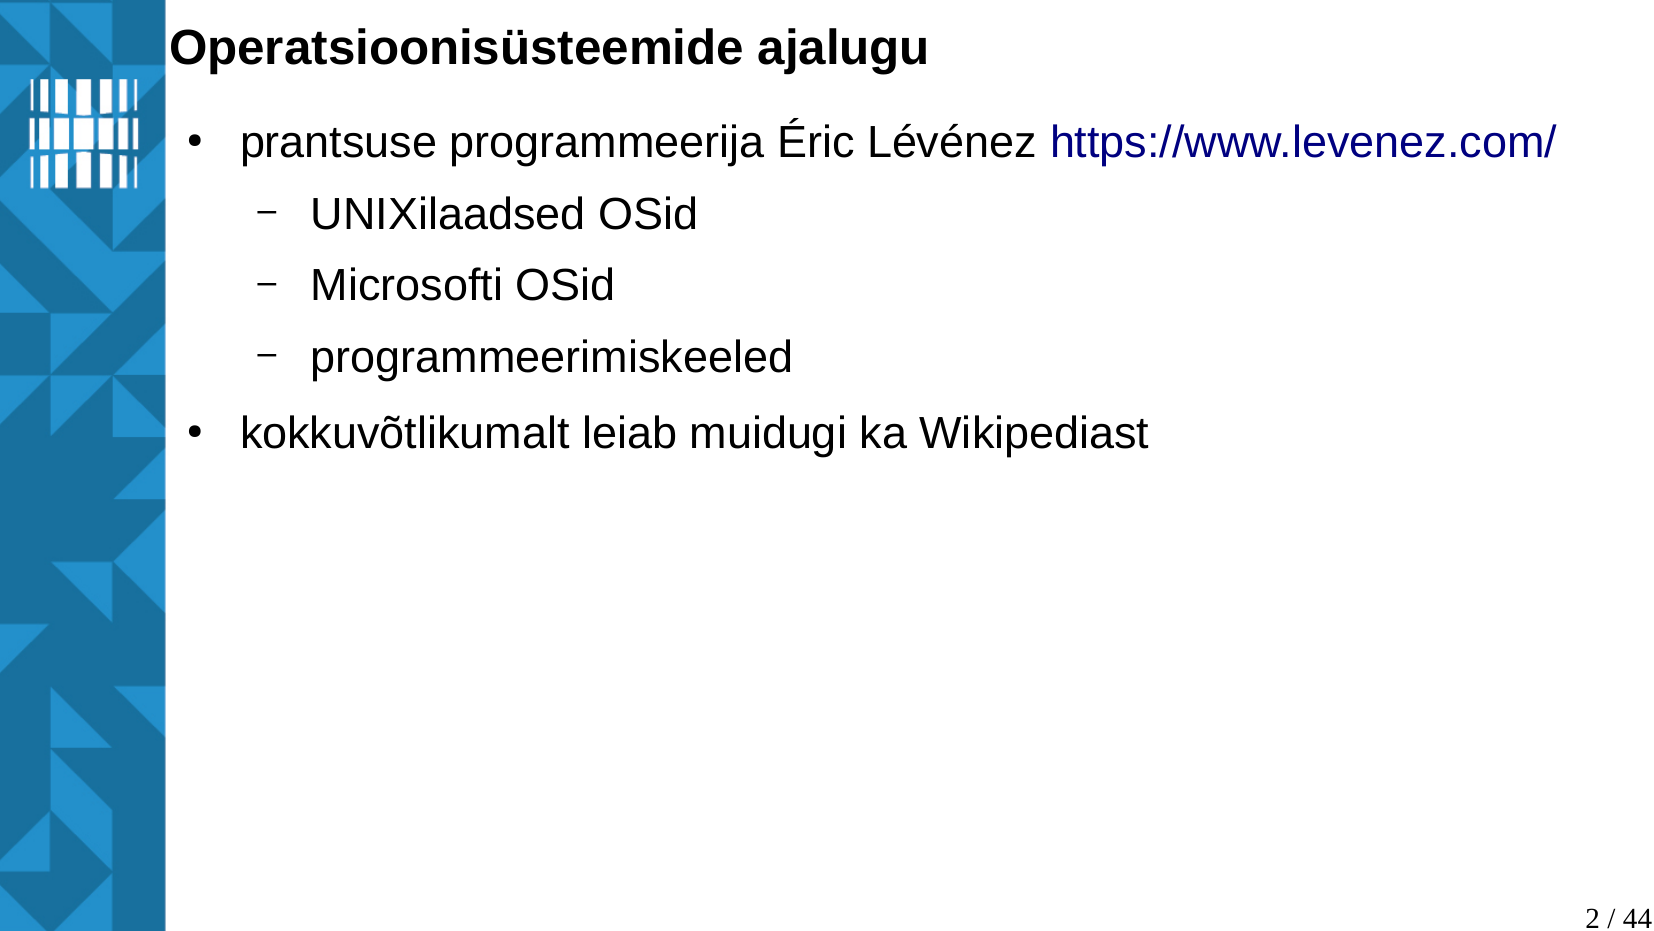

# Operatsioonisüsteemide ajalugu
prantsuse programmeerija Éric Lévénez https://www.levenez.com/
UNIXilaadsed OSid
Microsofti OSid
programmeerimiskeeled
kokkuvõtlikumalt leiab muidugi ka Wikipediast
2